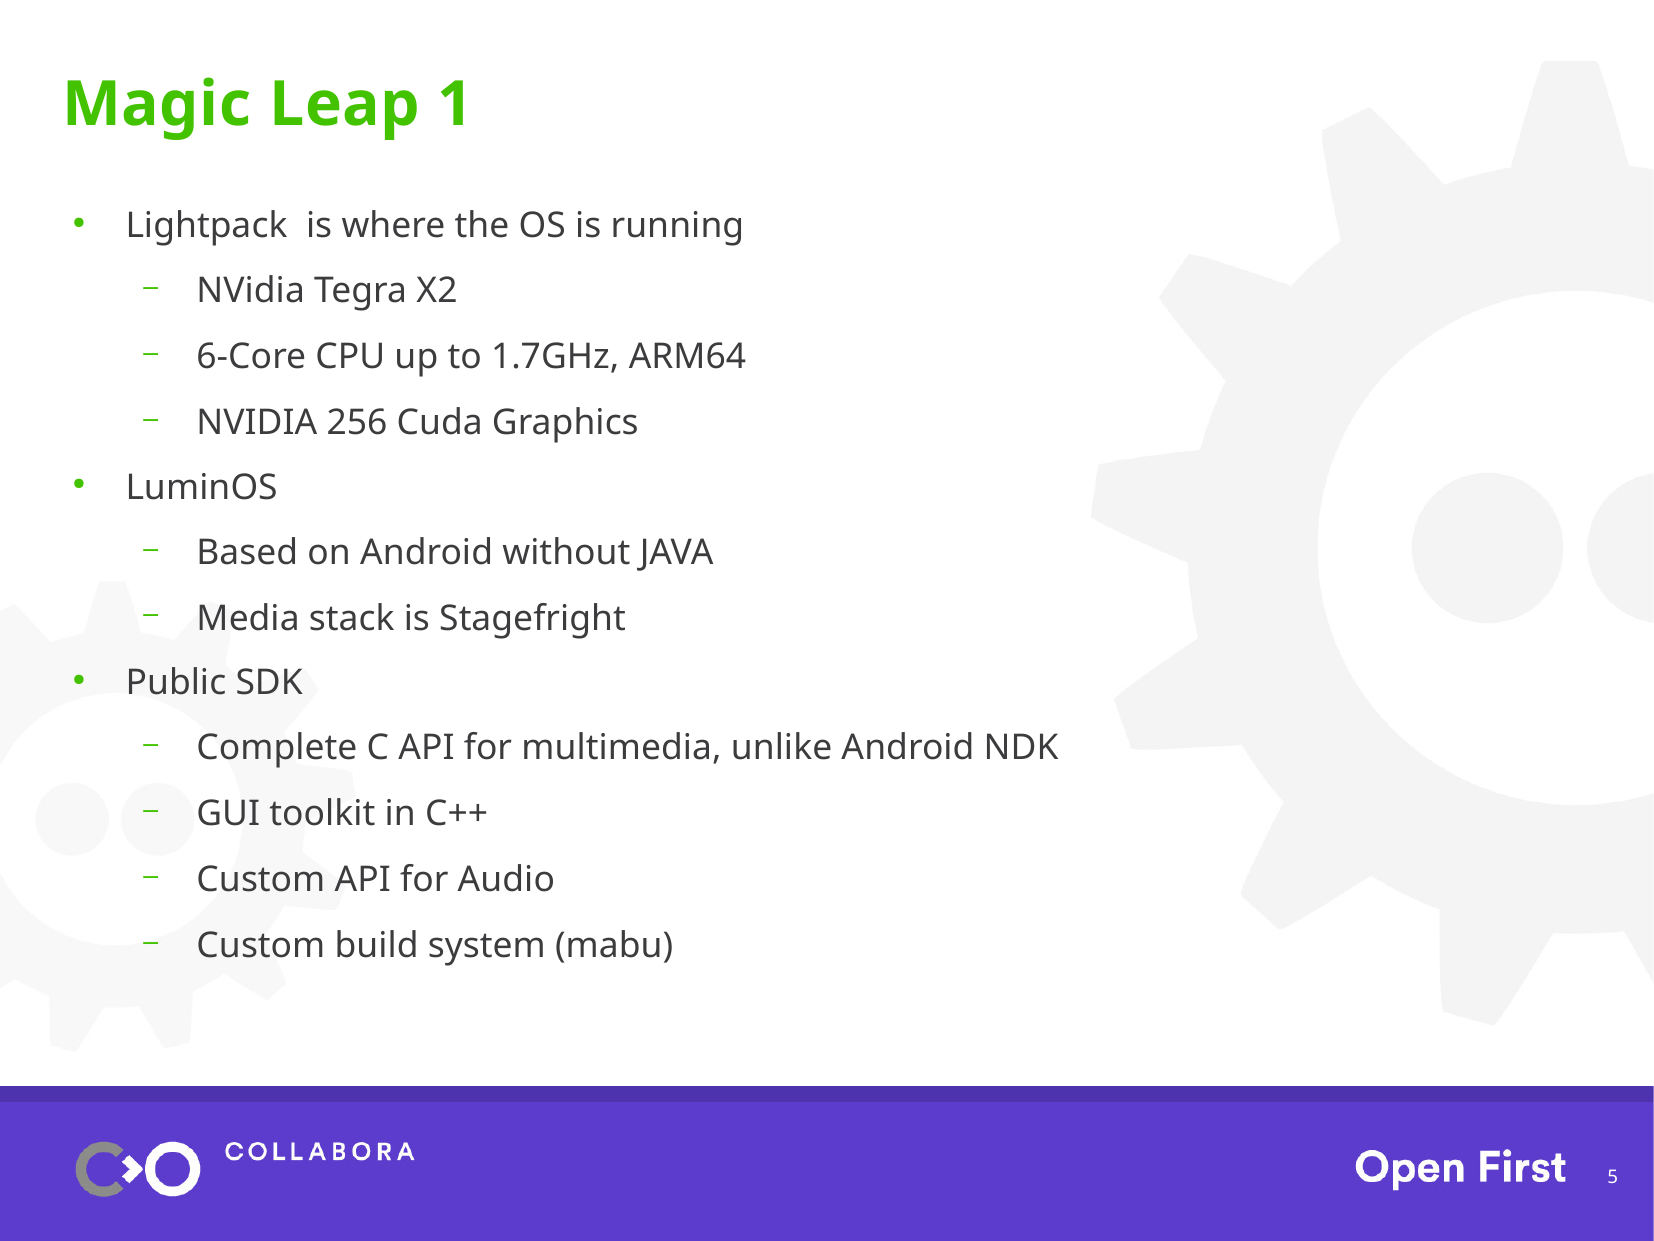

# Magic Leap 1
Lightpack is where the OS is running
NVidia Tegra X2
6-Core CPU up to 1.7GHz, ARM64
NVIDIA 256 Cuda Graphics
LuminOS
Based on Android without JAVA
Media stack is Stagefright
Public SDK
Complete C API for multimedia, unlike Android NDK
GUI toolkit in C++
Custom API for Audio
Custom build system (mabu)